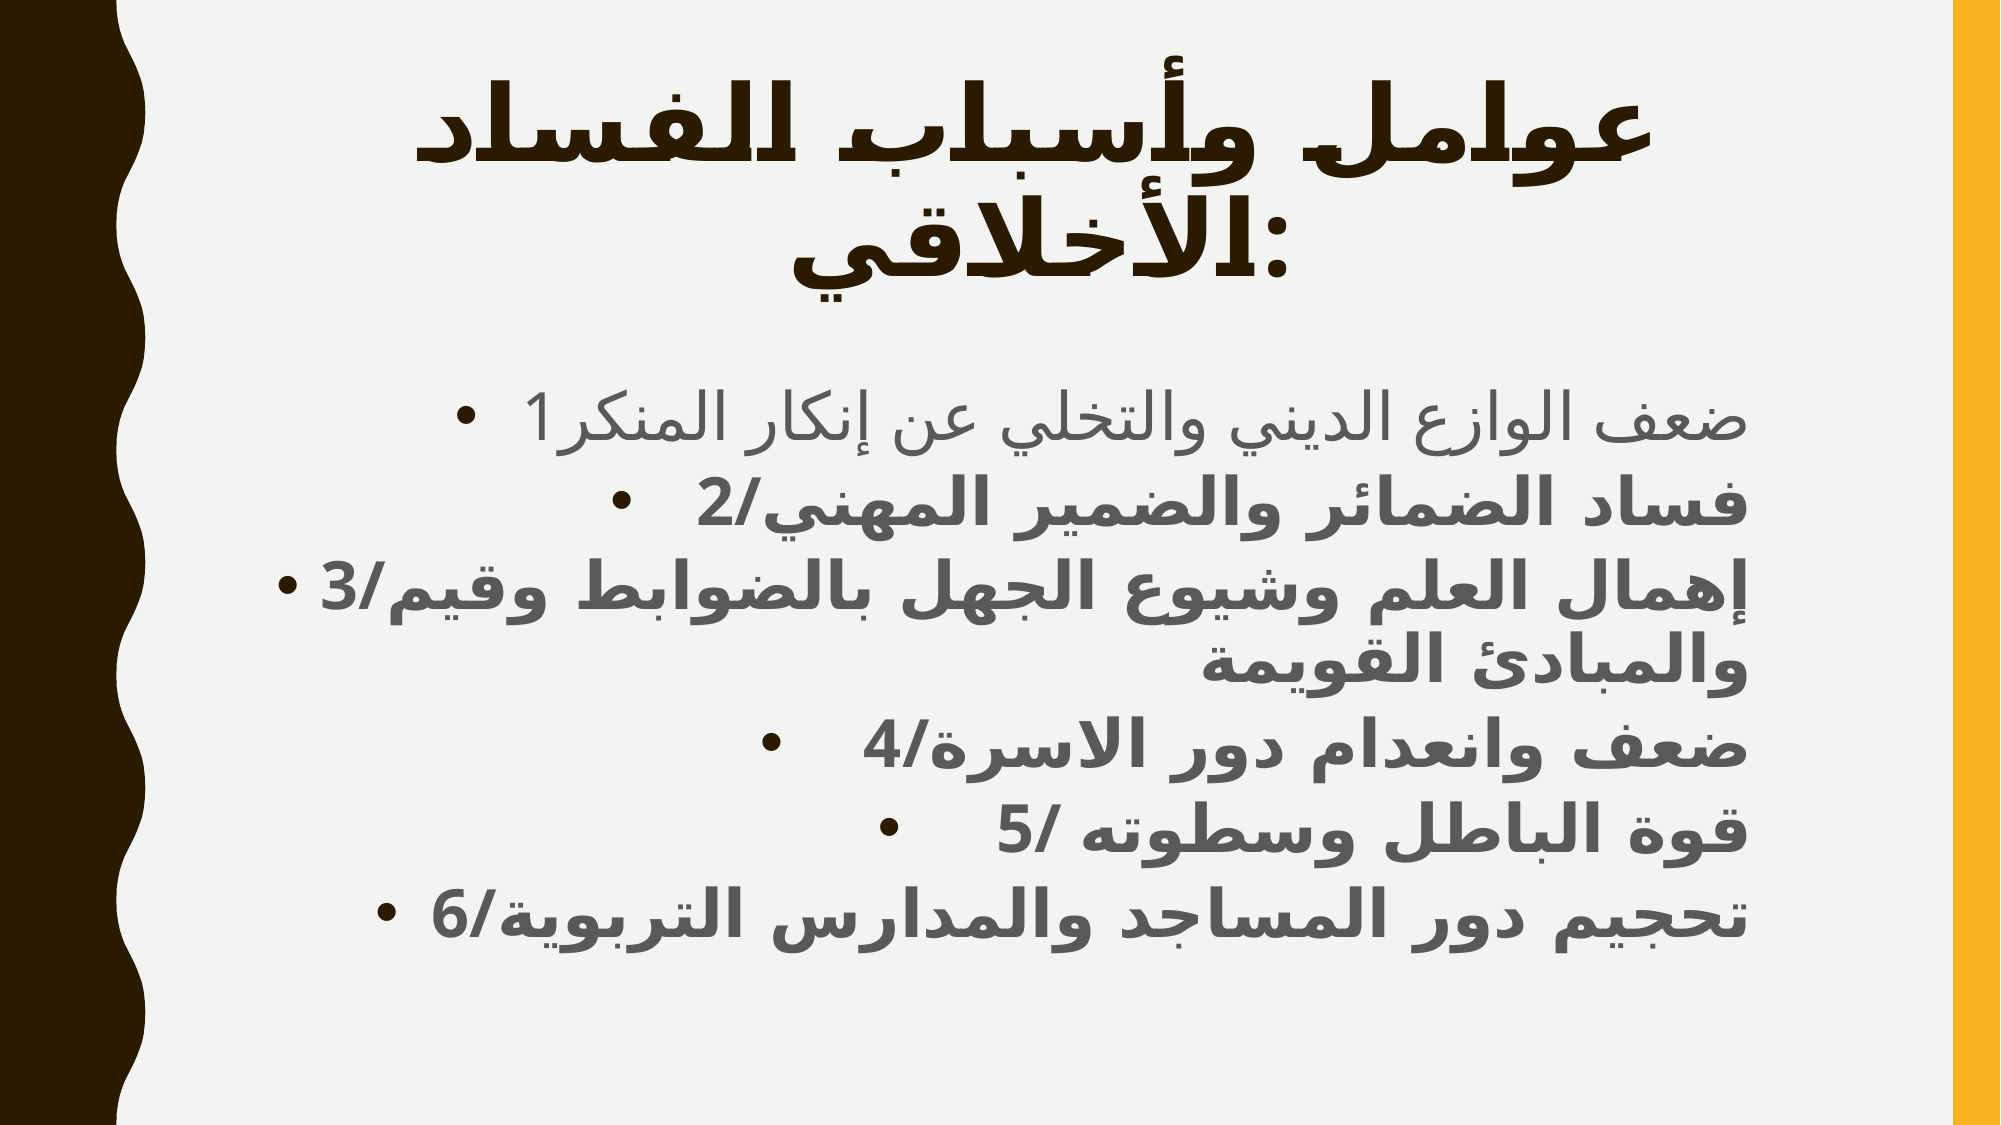

# عوامل وأسباب الفساد الأخلاقي:
1ضعف الوازع الديني والتخلي عن إنكار المنكر
2/فساد الضمائر والضمير المهني
3/إهمال العلم وشيوع الجهل بالضوابط وقيم والمبادئ القويمة
4/ضعف وانعدام دور الاسرة
5/ قوة الباطل وسطوته
6/تحجيم دور المساجد والمدارس التربوية